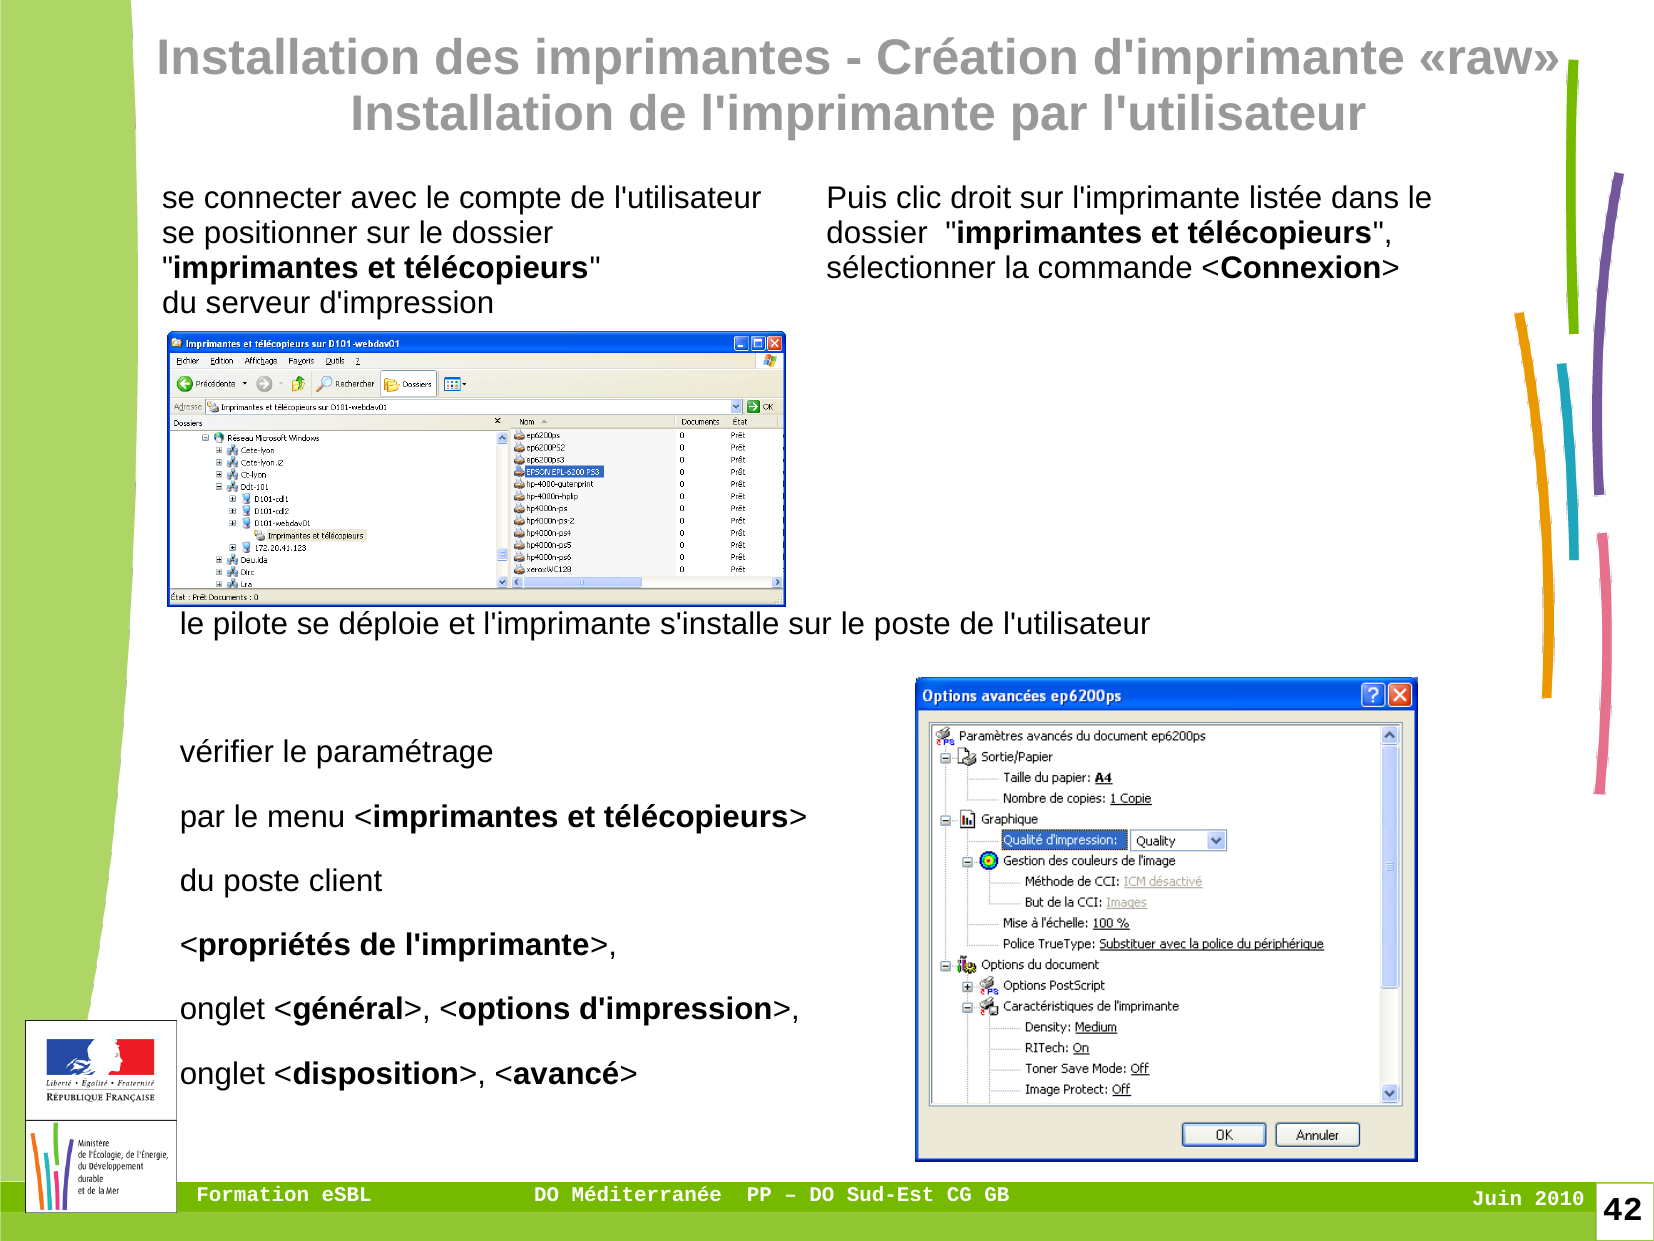

# Installation des imprimantes - Création d'imprimante «raw» Installation de l'imprimante par l'utilisateur
se connecter avec le compte de l'utilisateur	Puis clic droit sur l'imprimante listée dans le
se positionner sur le dossier 	 			dossier "imprimantes et télécopieurs", 	 "imprimantes et télécopieurs" 			sélectionner la commande <Connexion>
du serveur d'impression
le pilote se déploie et l'imprimante s'installe sur le poste de l'utilisateur
vérifier le paramétrage
par le menu <imprimantes et télécopieurs>
du poste client
<propriétés de l'imprimante>,
onglet <général>, <options d'impression>,
onglet <disposition>, <avancé>
42